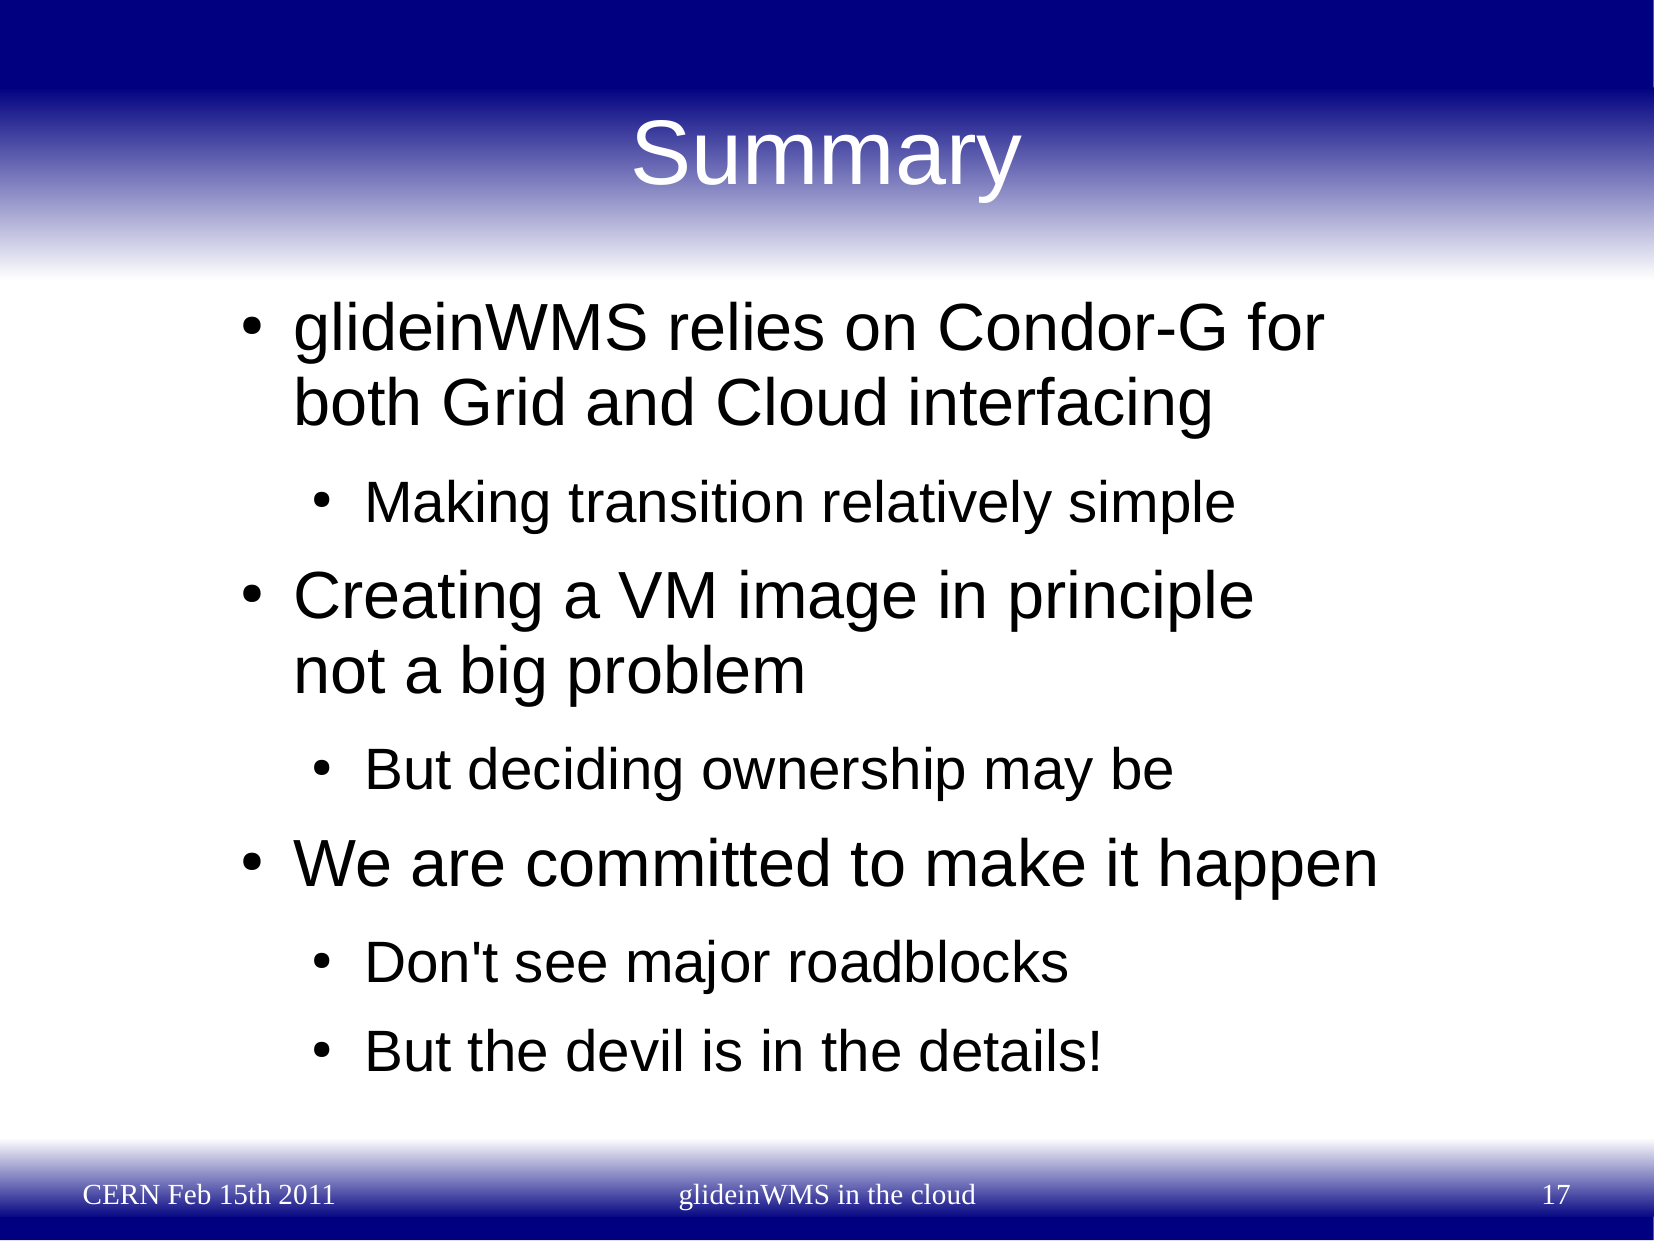

# Summary
glideinWMS relies on Condor-G for
both Grid and Cloud interfacing
Making transition relatively simple
Creating a VM image in principle
not a big problem
But deciding ownership may be
We are committed to make it happen
Don't see major roadblocks
But the devil is in the details!
CERN Feb 15th 2011
glideinWMS in the cloud
17